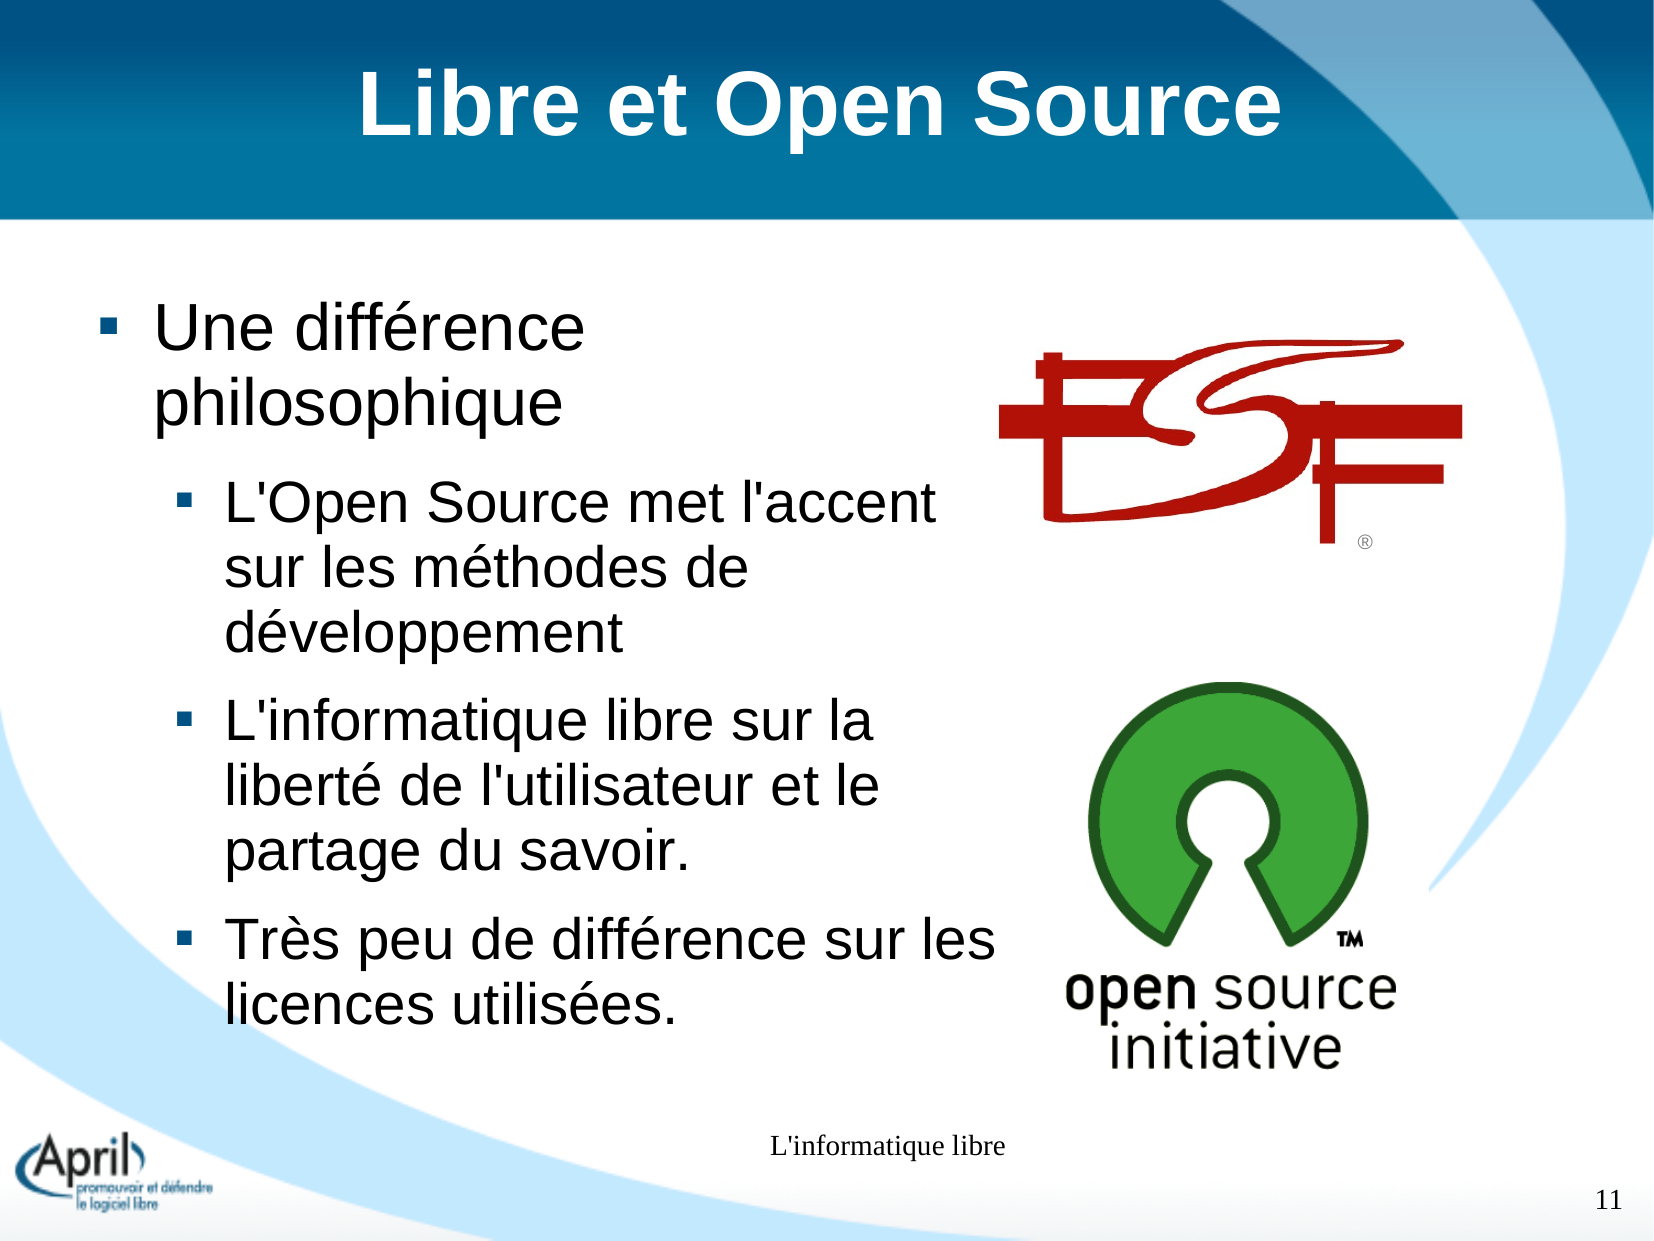

# Libre et Open Source
Une différence philosophique
L'Open Source met l'accent sur les méthodes de développement
L'informatique libre sur la liberté de l'utilisateur et le partage du savoir.
Très peu de différence sur les licences utilisées.
®
L'informatique libre
11